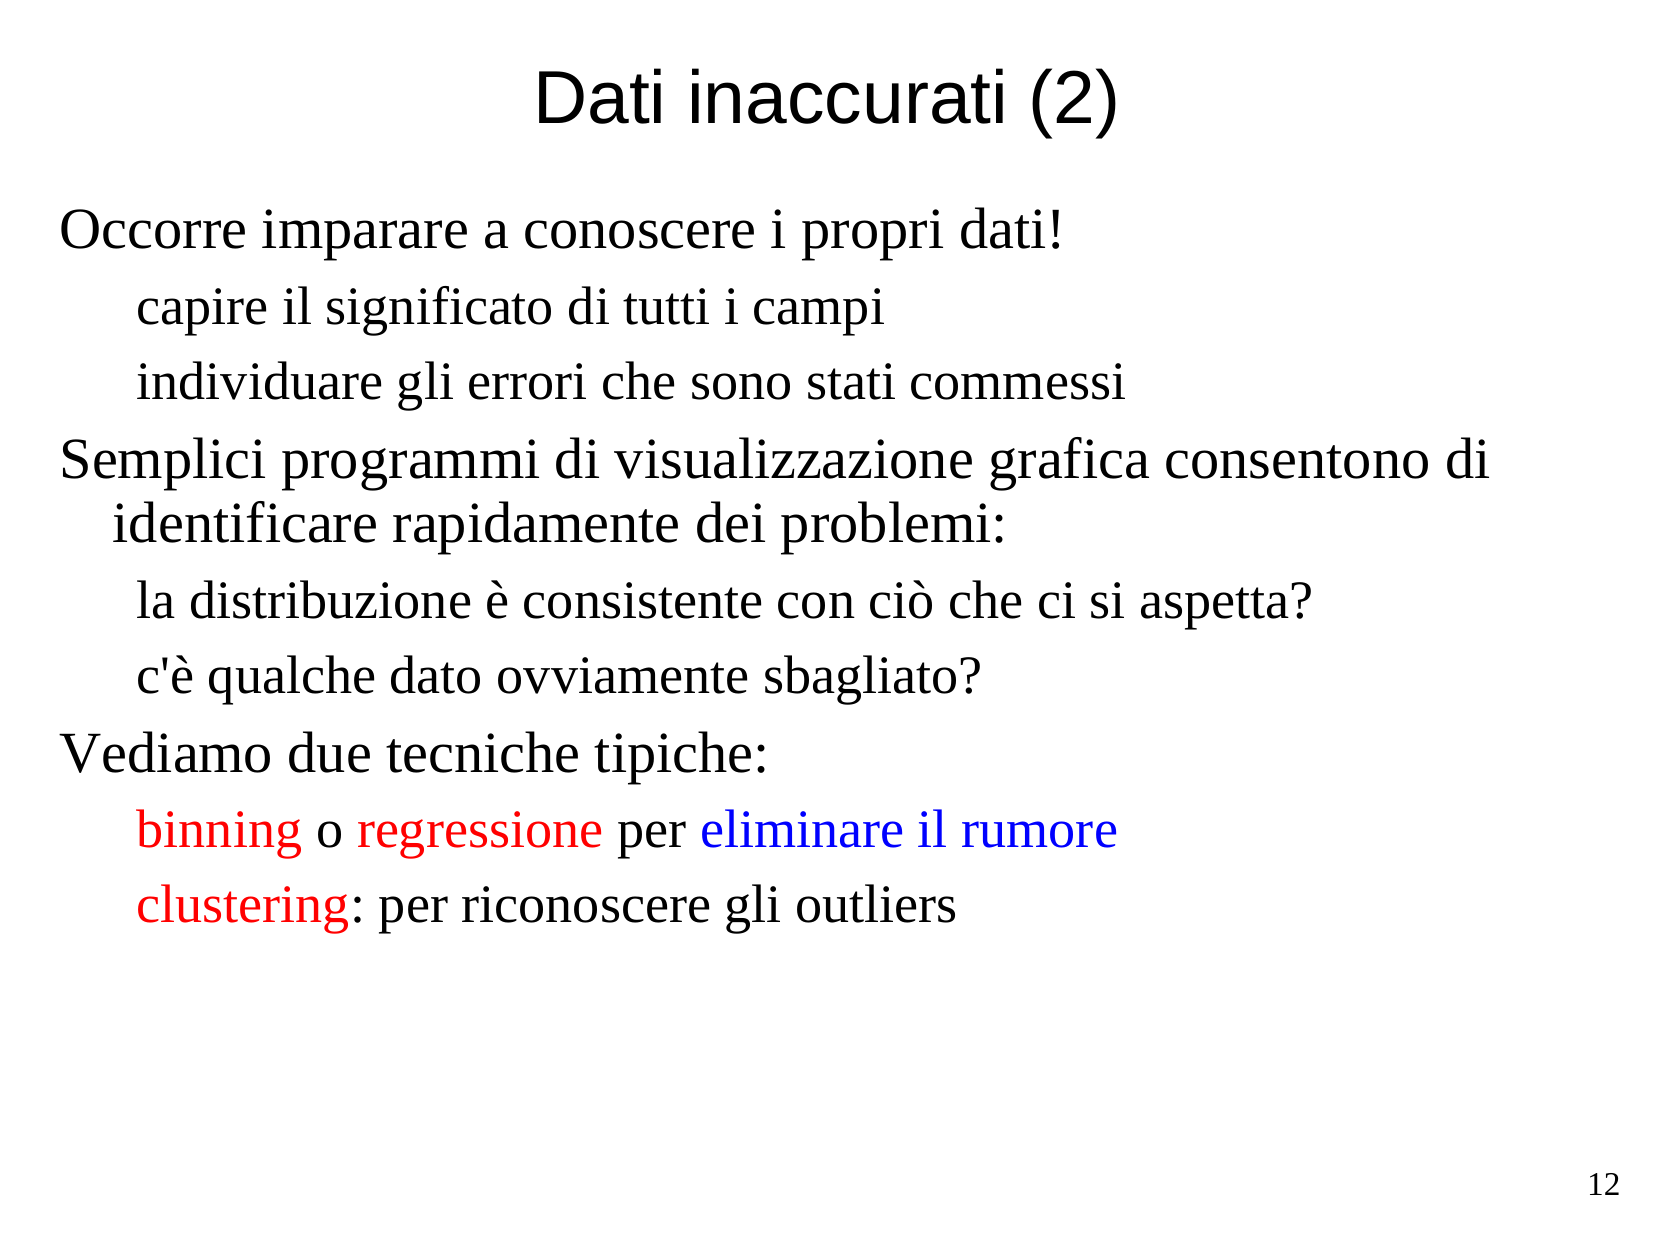

# Dati inaccurati (2)
Occorre imparare a conoscere i propri dati!
capire il significato di tutti i campi
individuare gli errori che sono stati commessi
Semplici programmi di visualizzazione grafica consentono di identificare rapidamente dei problemi:
la distribuzione è consistente con ciò che ci si aspetta?
c'è qualche dato ovviamente sbagliato?
Vediamo due tecniche tipiche:
binning o regressione per eliminare il rumore
clustering: per riconoscere gli outliers